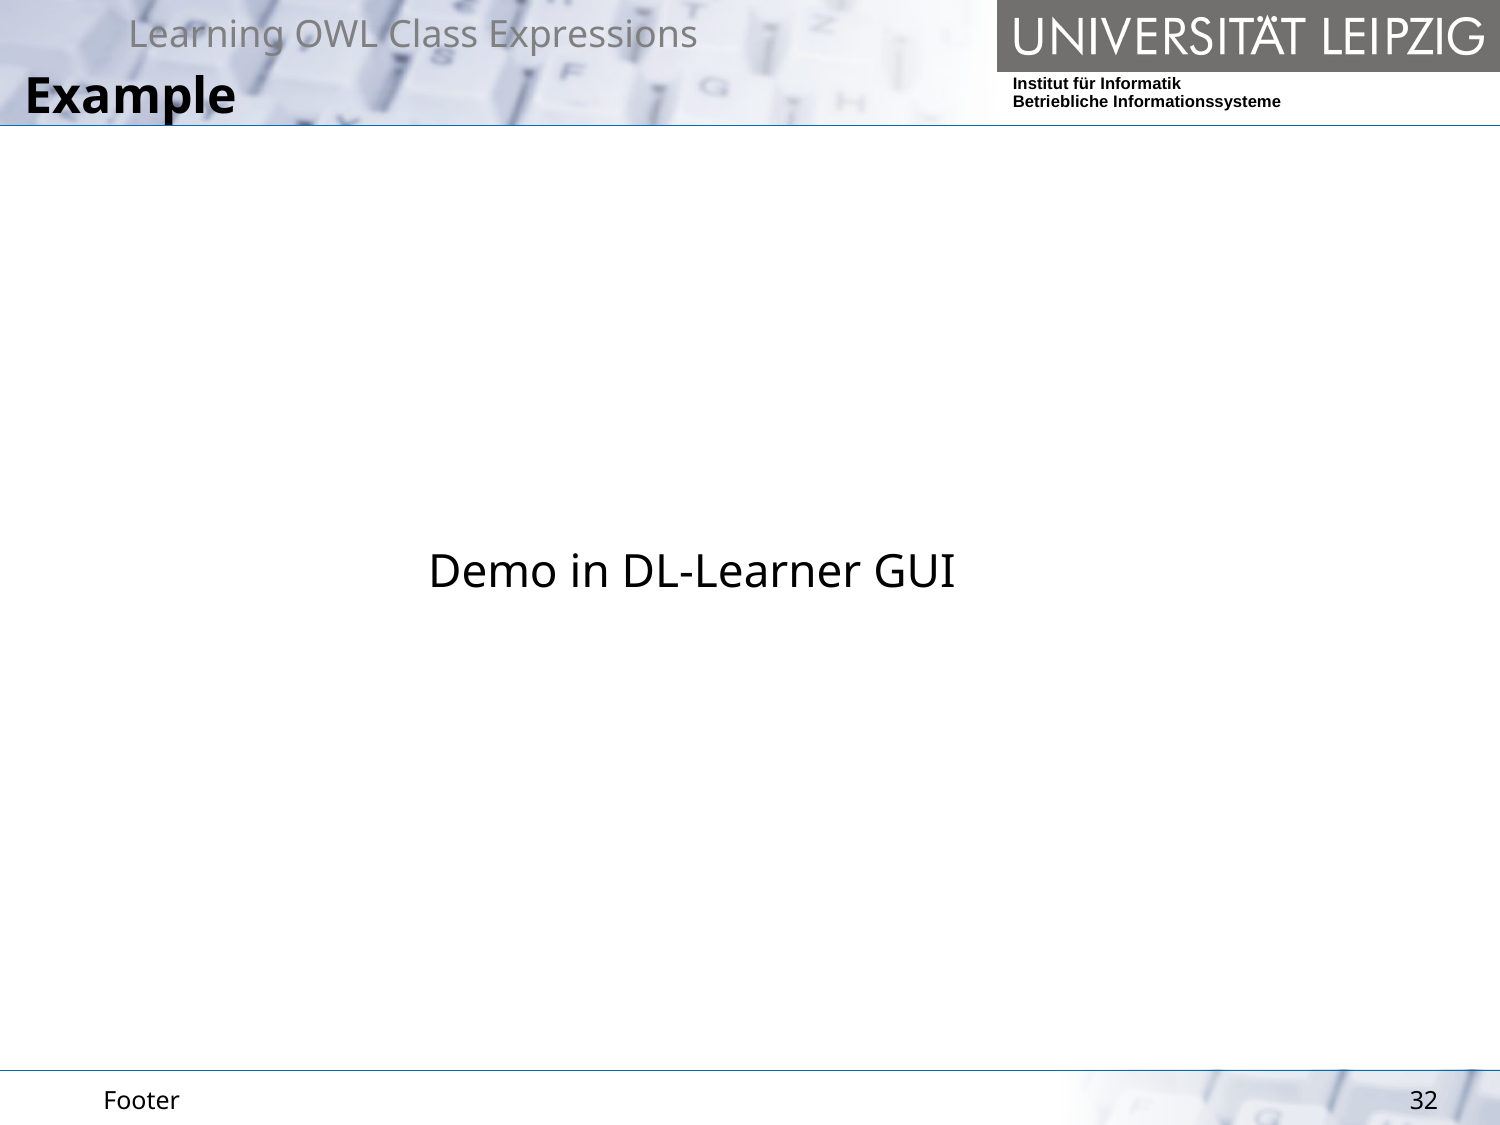

# Example
Demo in DL-Learner GUI
Footer
32